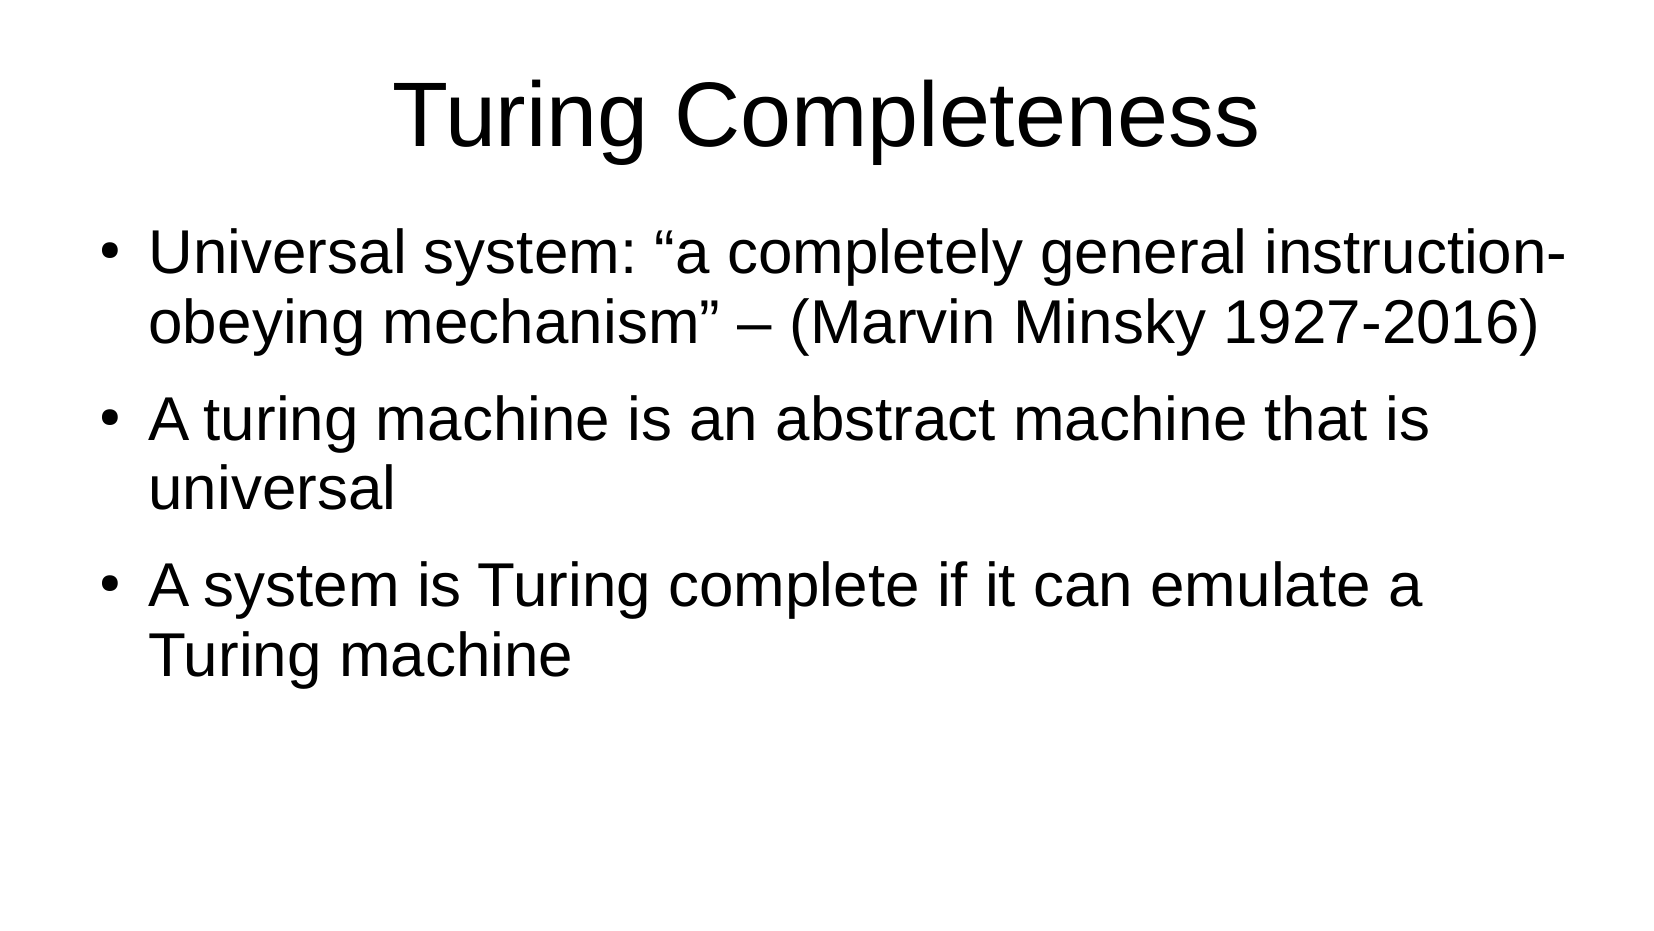

# Turing Completeness
Universal system: “a completely general instruction-obeying mechanism” – (Marvin Minsky 1927-2016)
A turing machine is an abstract machine that is universal
A system is Turing complete if it can emulate a Turing machine